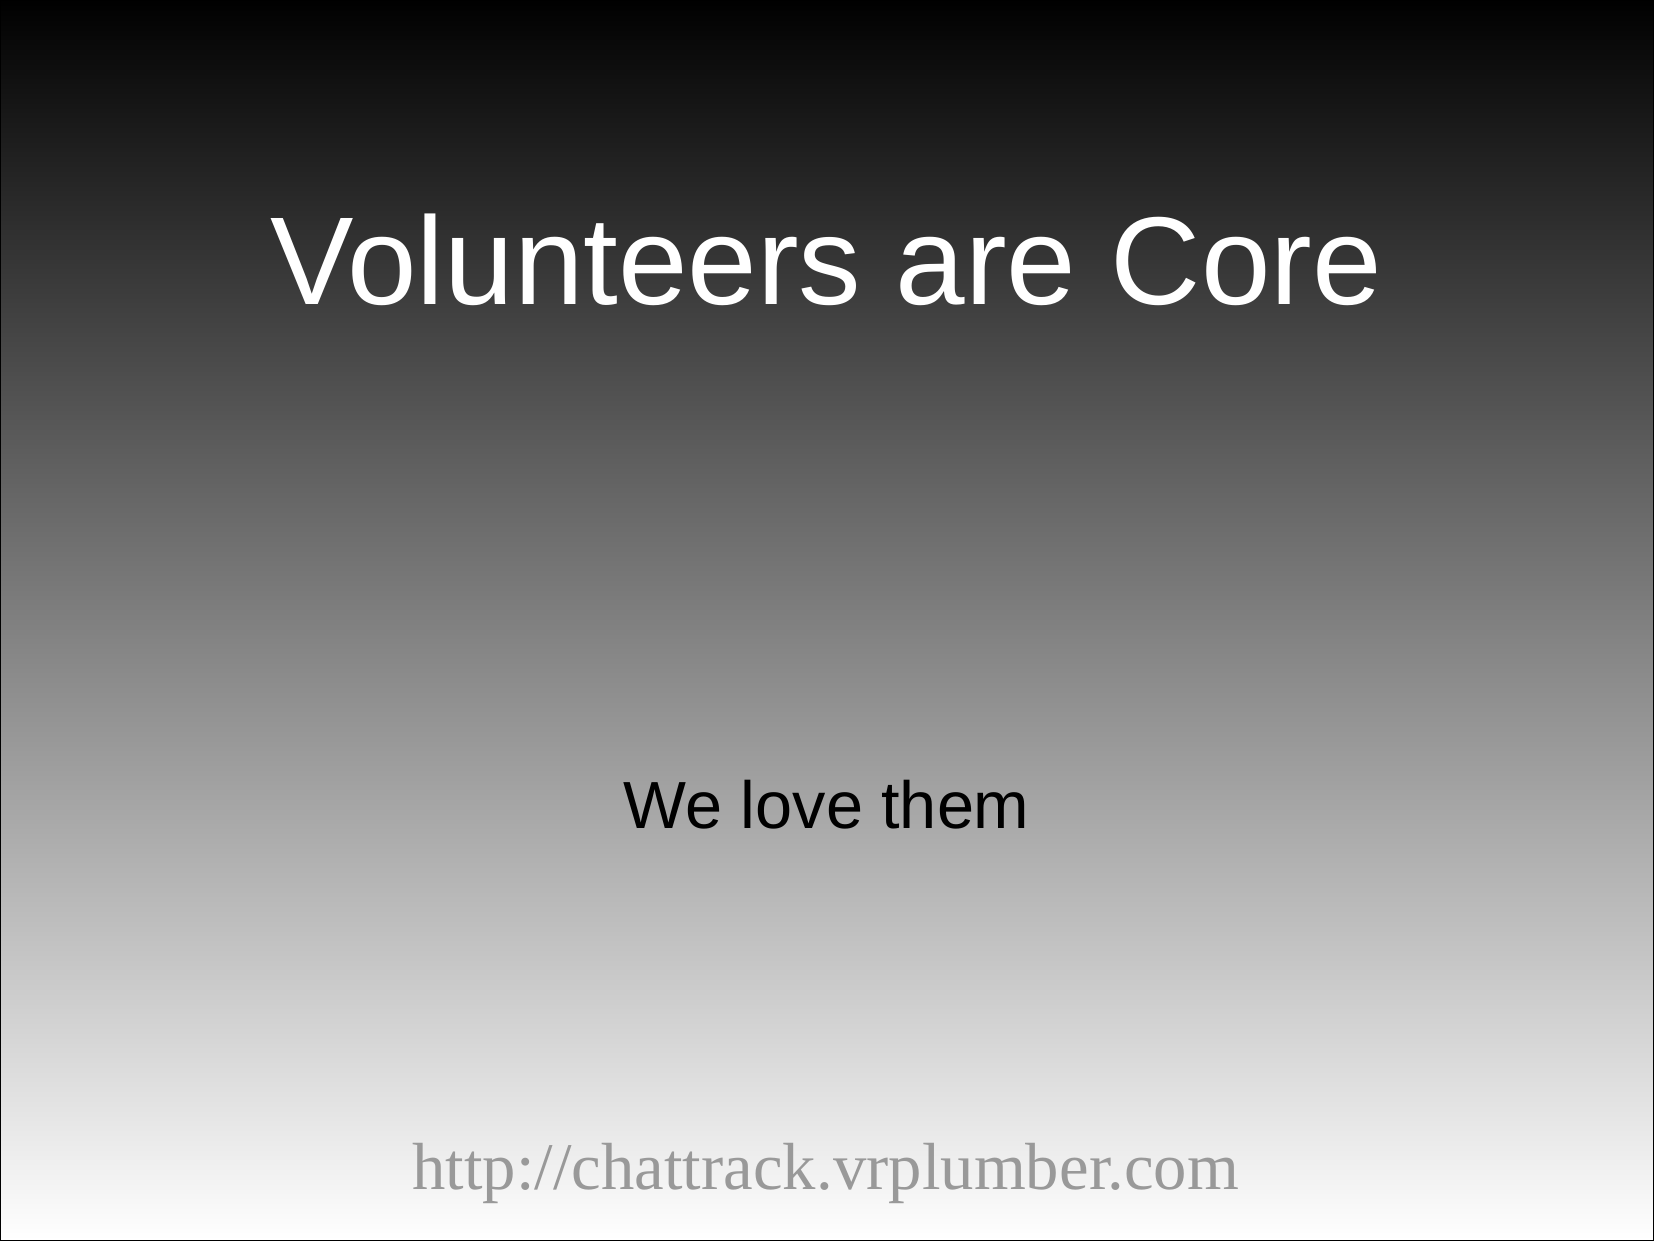

# Volunteers are Core
We love them
http://chattrack.vrplumber.com
8